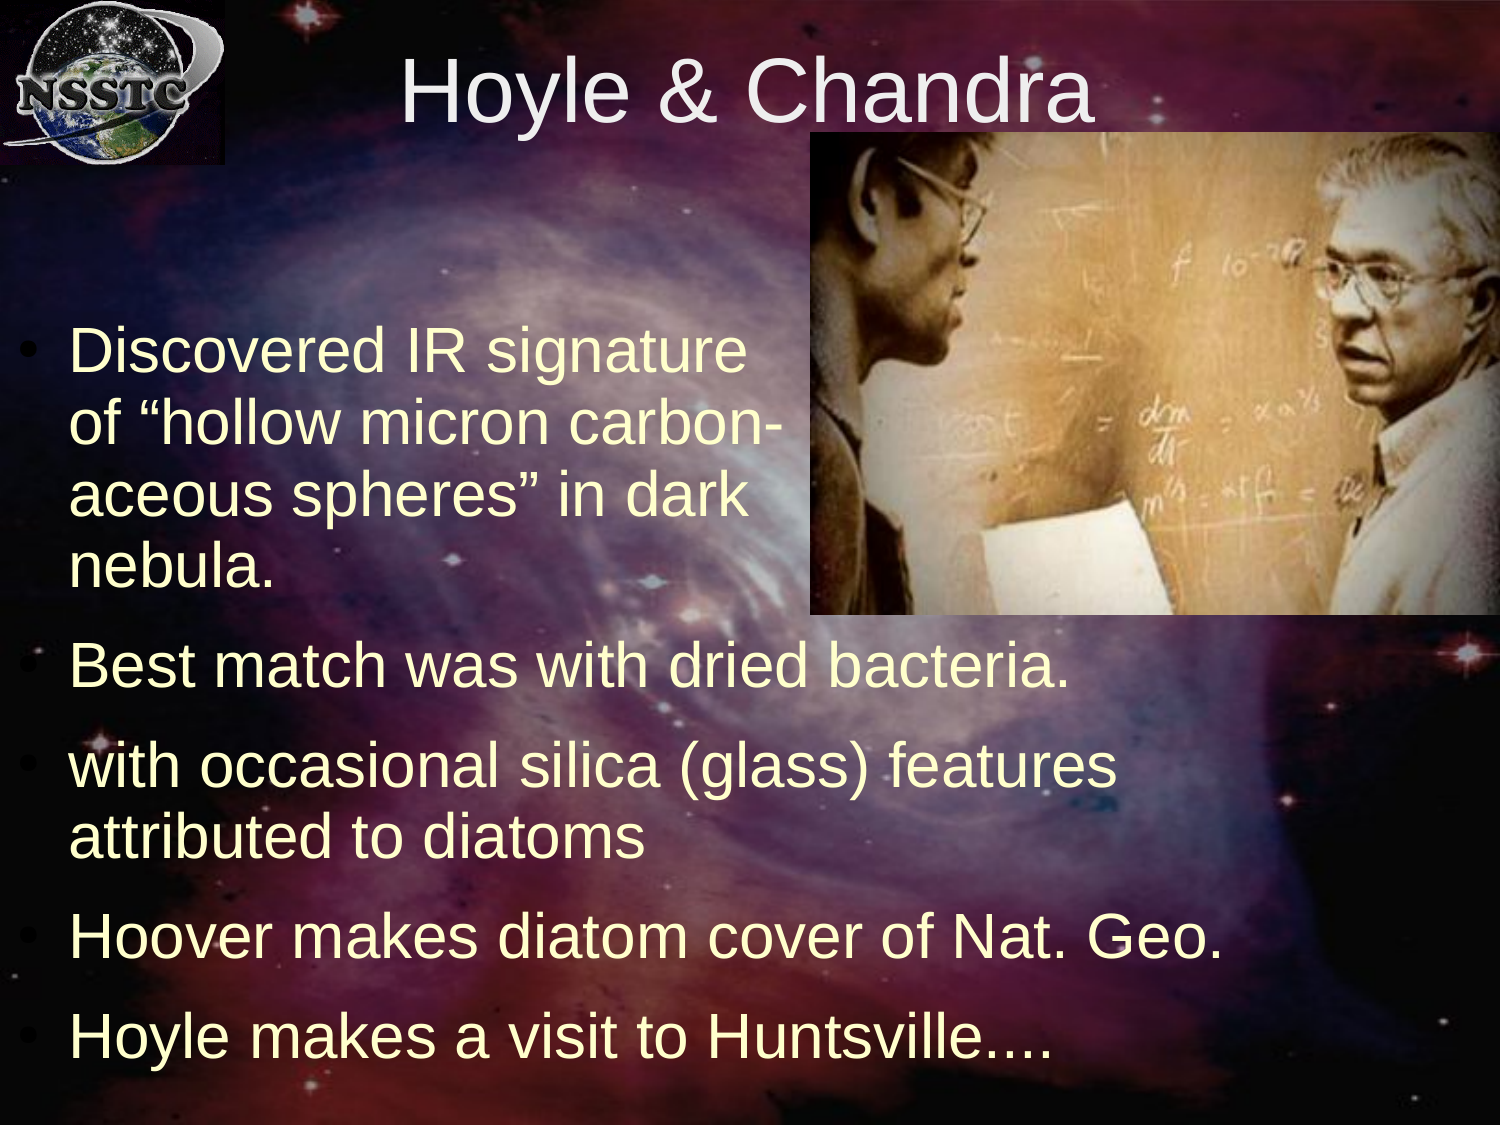

# Hoyle & Chandra
Discovered IR signature of “hollow micron carbon- aceous spheres” in dark nebula.
Best match was with dried bacteria.
with occasional silica (glass) features attributed to diatoms
Hoover makes diatom cover of Nat. Geo.
Hoyle makes a visit to Huntsville....